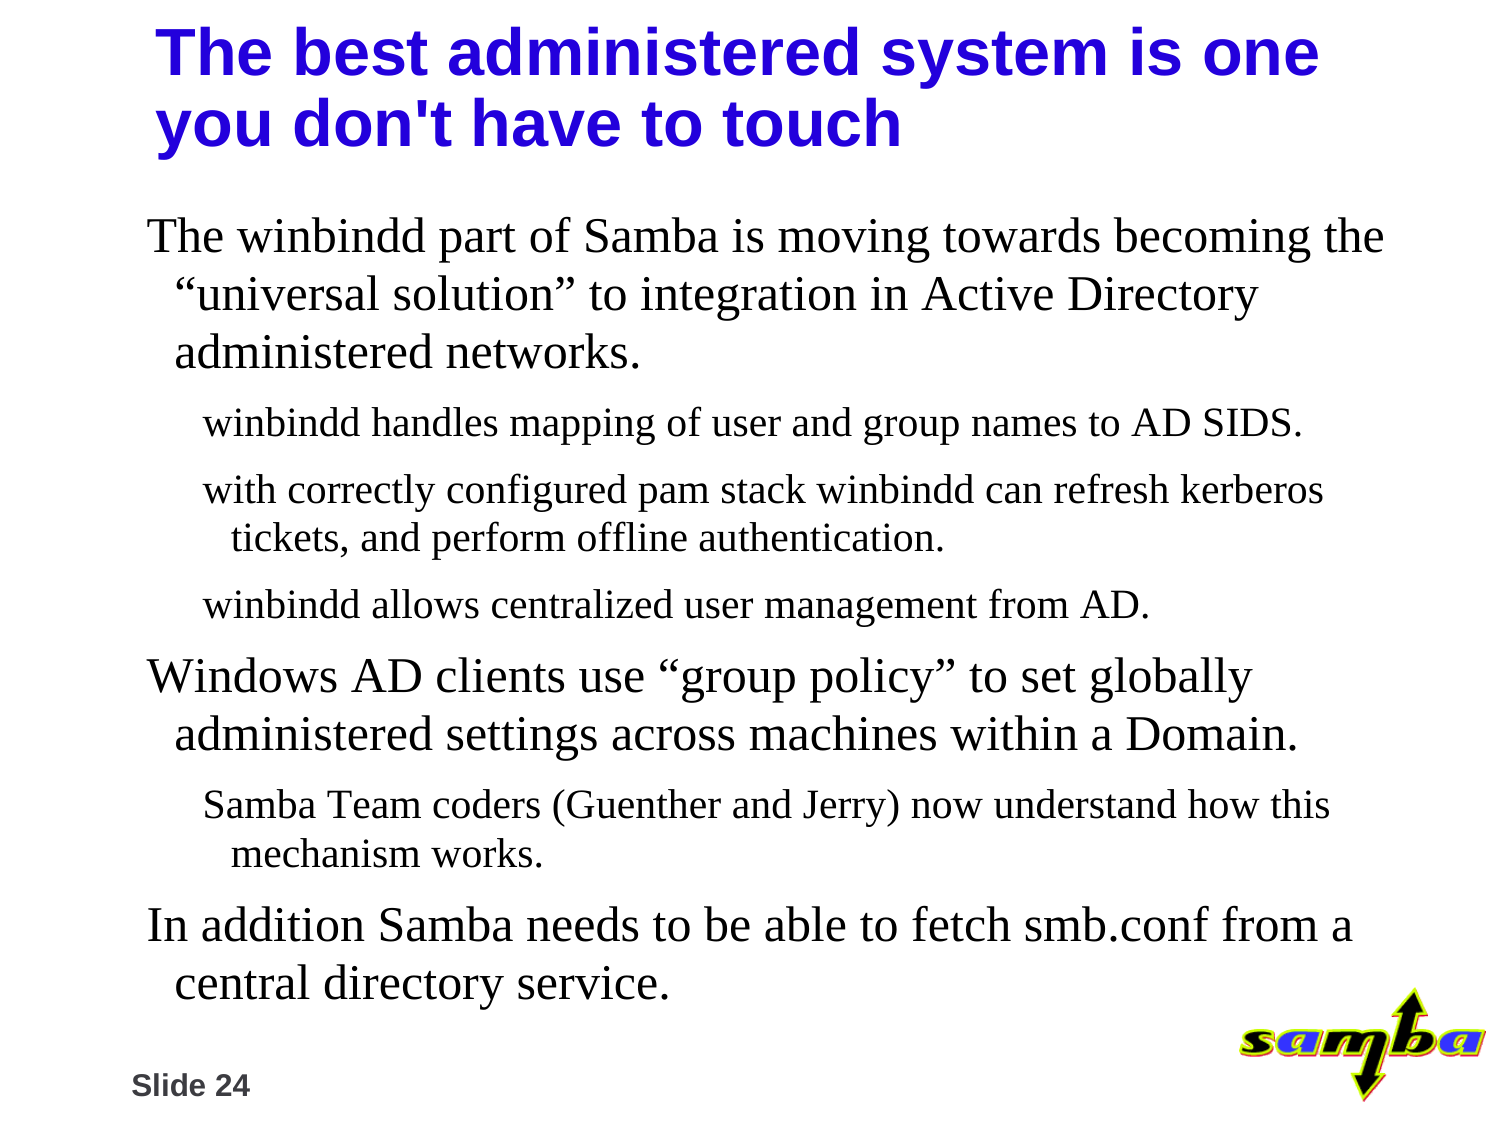

# The best administered system is one you don't have to touch
The winbindd part of Samba is moving towards becoming the “universal solution” to integration in Active Directory administered networks.
winbindd handles mapping of user and group names to AD SIDS.
with correctly configured pam stack winbindd can refresh kerberos tickets, and perform offline authentication.
winbindd allows centralized user management from AD.
Windows AD clients use “group policy” to set globally administered settings across machines within a Domain.
Samba Team coders (Guenther and Jerry) now understand how this mechanism works.
In addition Samba needs to be able to fetch smb.conf from a central directory service.